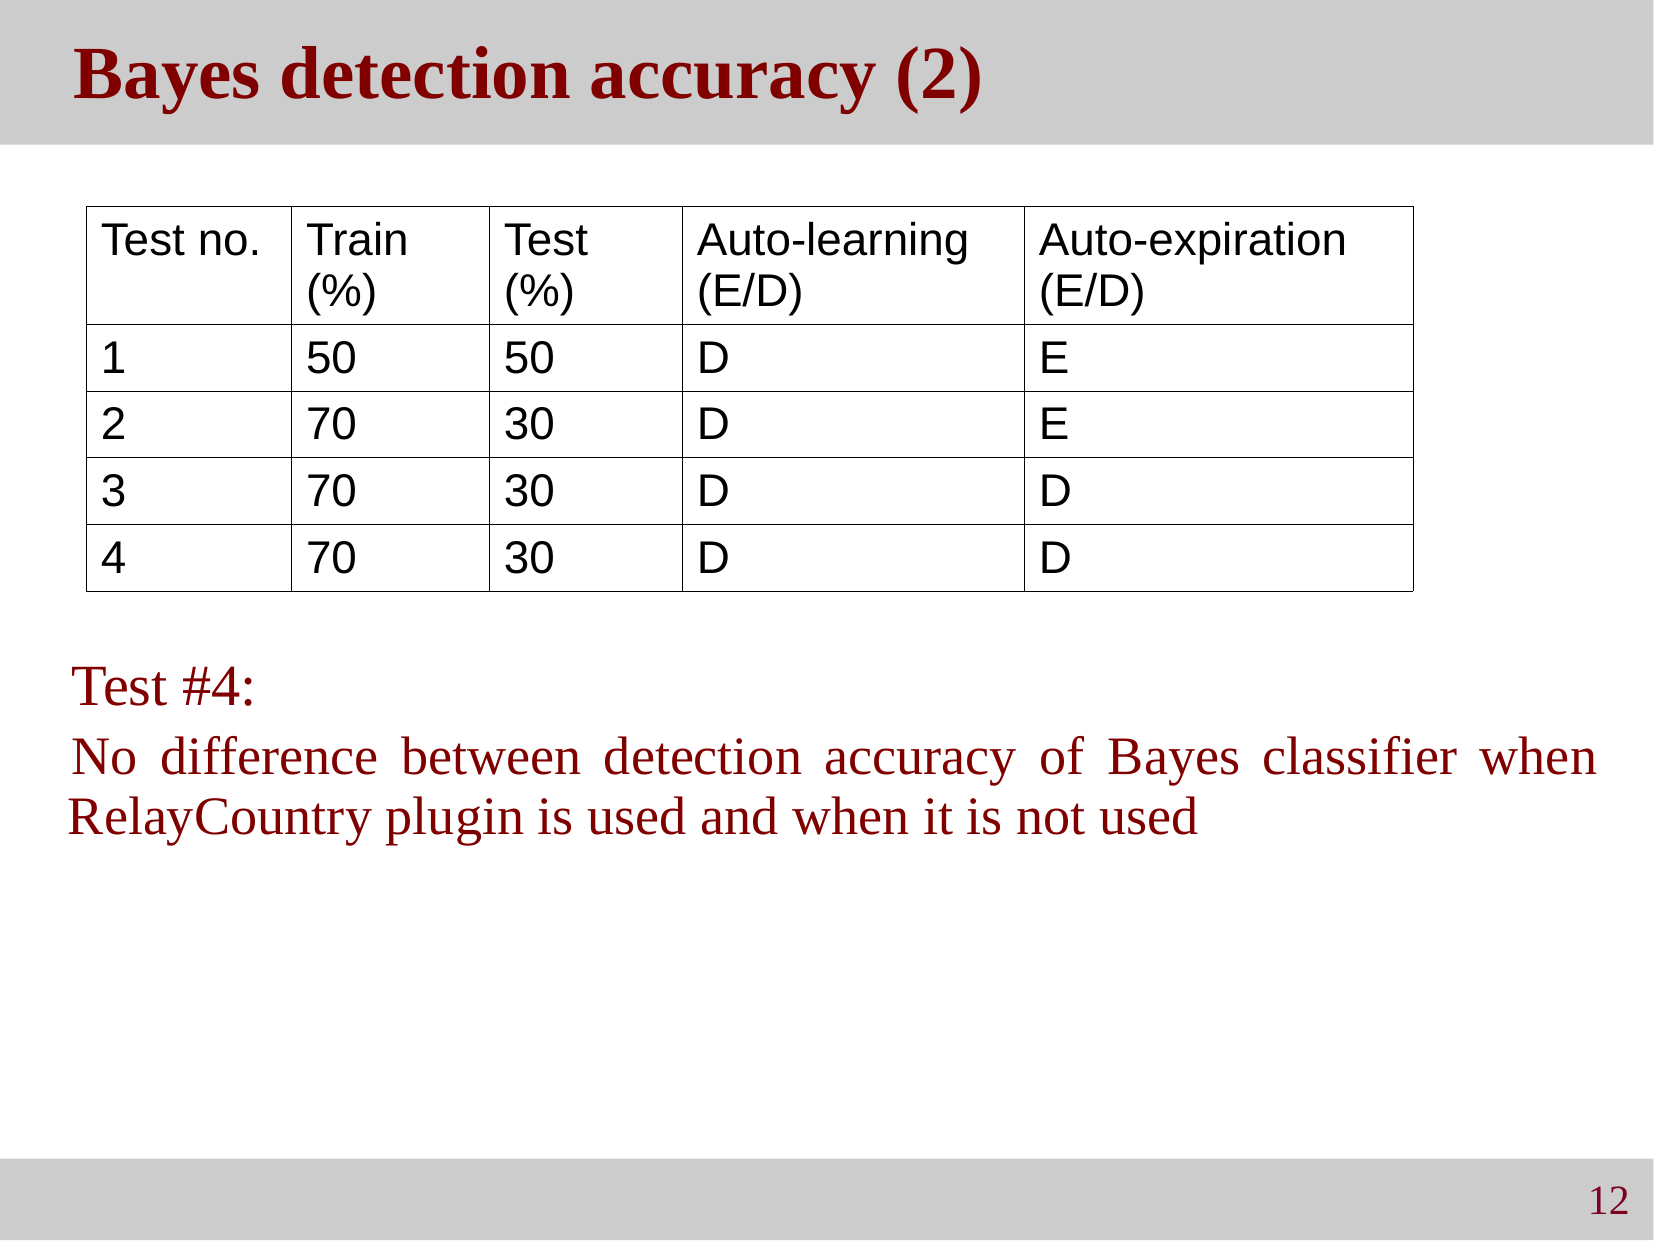

# Bayes detection accuracy (2)
| Test no. | Train (%) | Test (%) | Auto-learning (E/D) | Auto-expiration (E/D) |
| --- | --- | --- | --- | --- |
| 1 | 50 | 50 | D | E |
| 2 | 70 | 30 | D | E |
| 3 | 70 | 30 | D | D |
| 4 | 70 | 30 | D | D |
Test #4:
No difference between detection accuracy of Bayes classifier when RelayCountry plugin is used and when it is not used